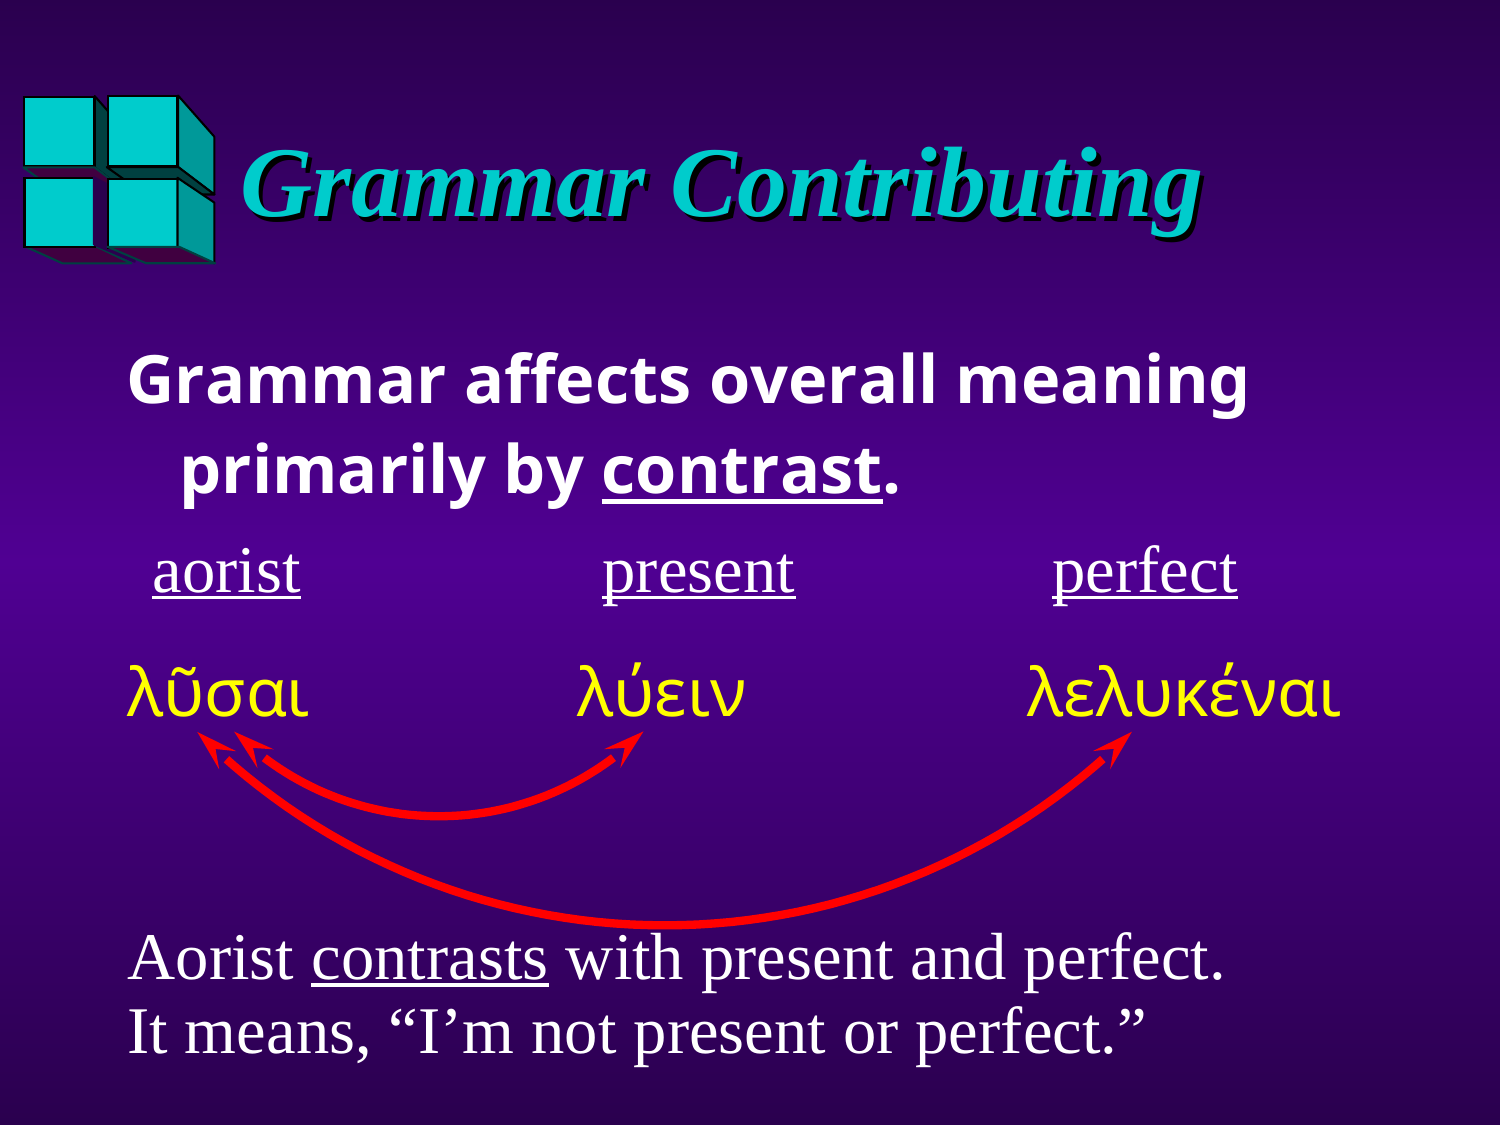

Aorist contrasts with present and perfect. It means, “I’m not present or perfect.”
# Grammar Contributing
Grammar affects overall meaning primarily by contrast.
aorist			present		perfect
λῦσαι		λύειν		λελυκέναι